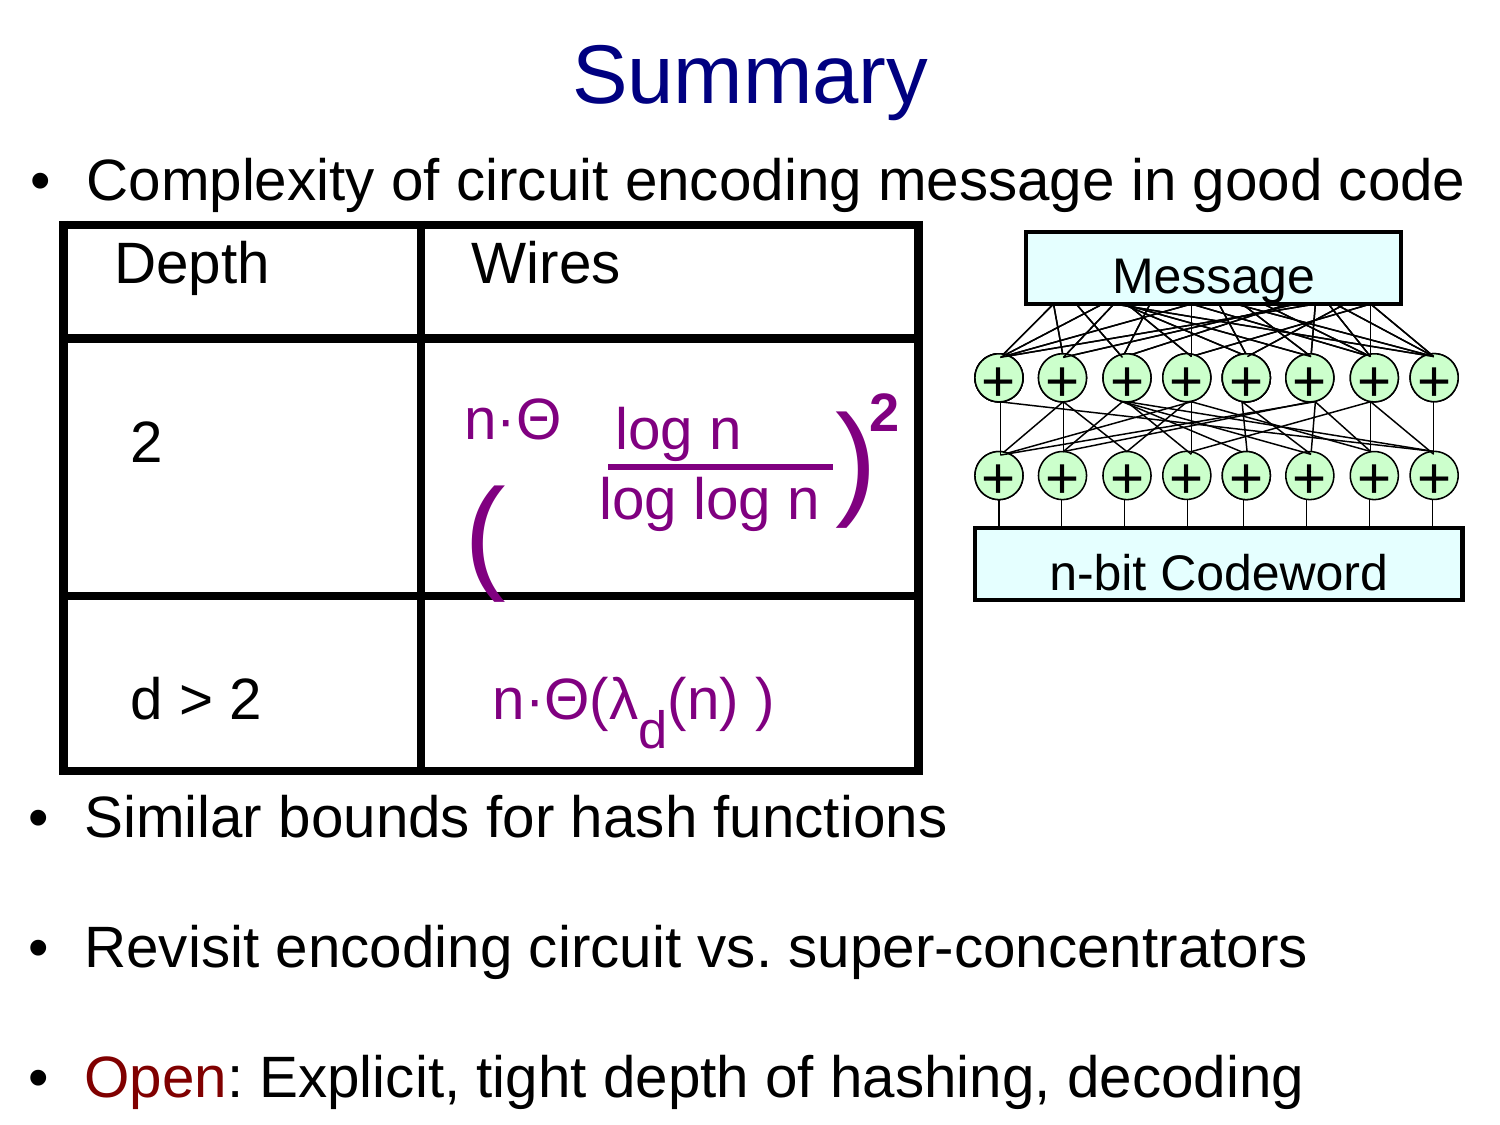

# Summary
Complexity of circuit encoding message in good code
| Depth | Wires |
| --- | --- |
| 2 | |
| d > 2 | n·Θ(λd(n) ) |
Message
+
+
+
+
+
+
+
+
+
+
+
+
+
+
+
+
+
+
+
+
)
2
n·Θ(
 log n
log log n
+
+
+
+
+
+
+
+
+
+
n-bit Codeword
Similar bounds for hash functions
Revisit encoding circuit vs. super-concentrators
Open: Explicit, tight depth of hashing, decoding